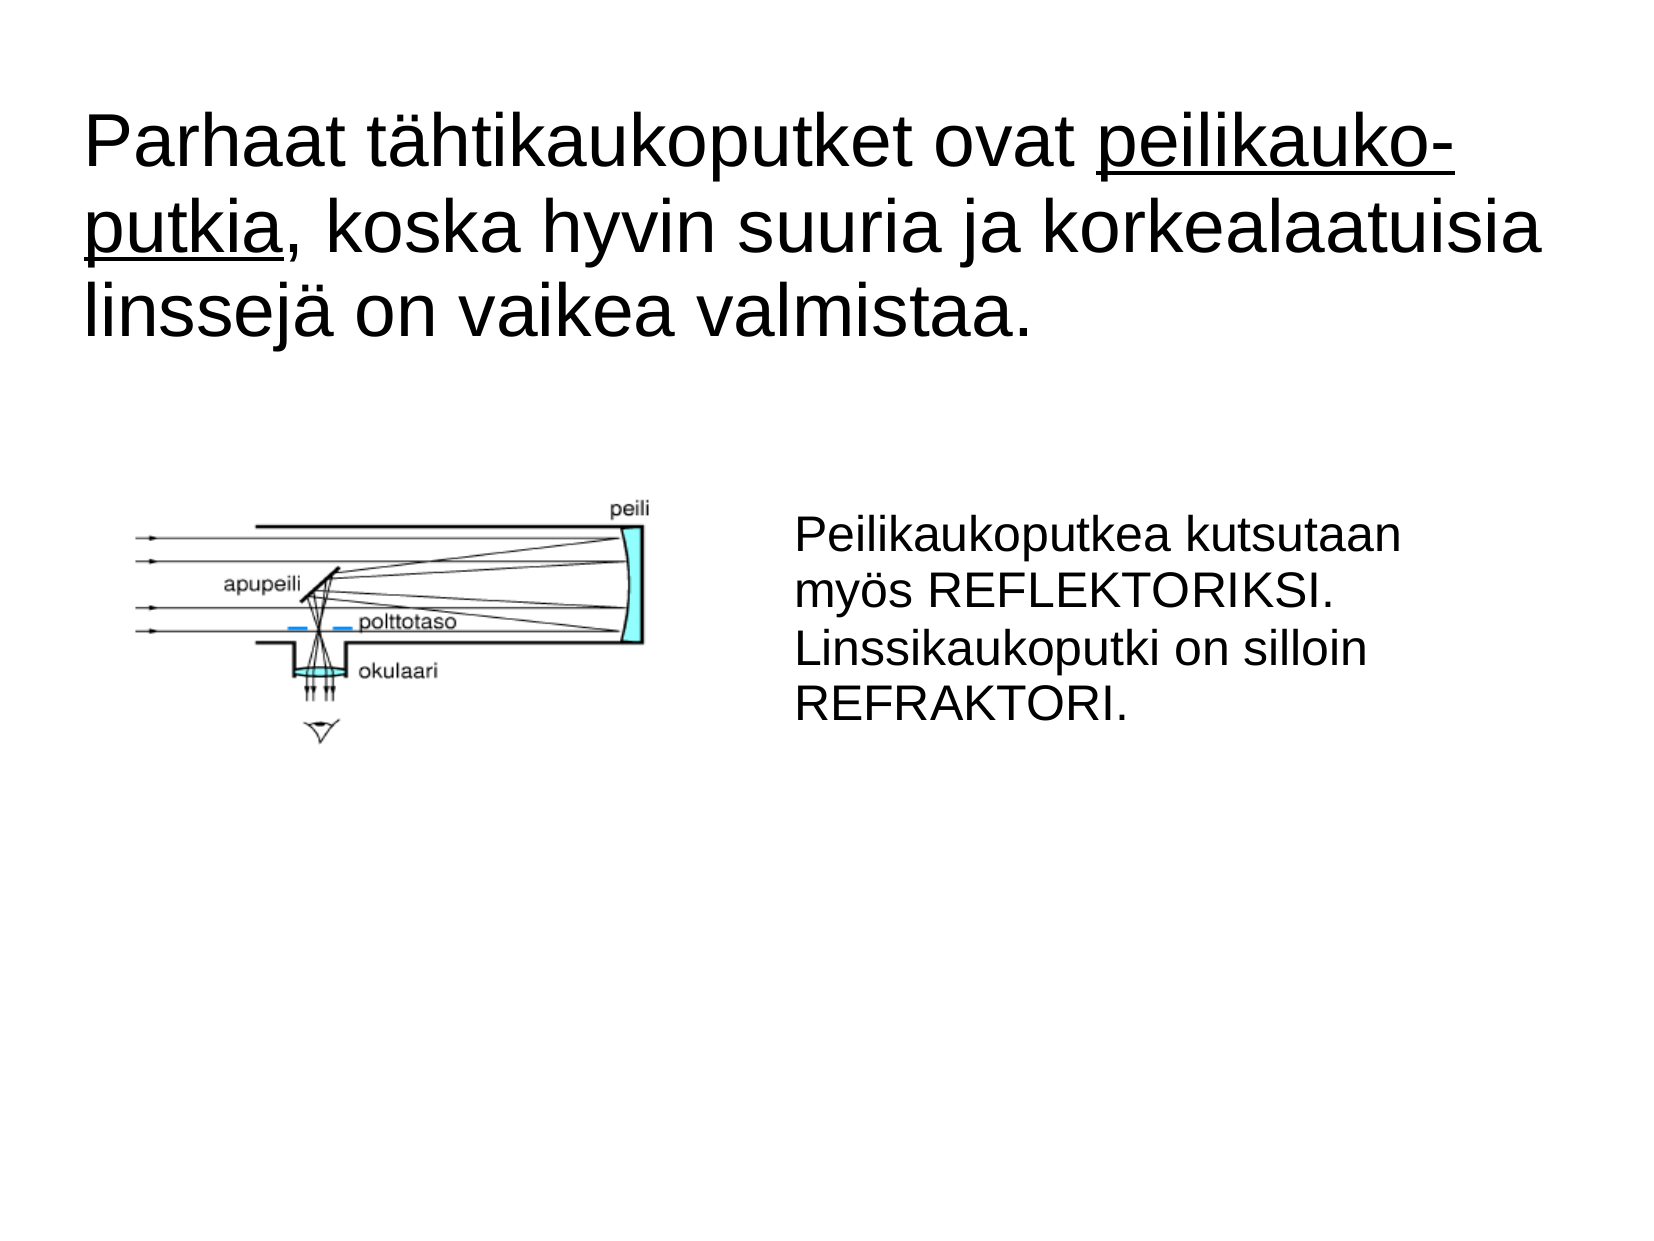

Parhaat tähtikaukoputket ovat peilikauko-
putkia, koska hyvin suuria ja korkealaatuisia linssejä on vaikea valmistaa.
Peilikaukoputkea kutsutaan
myös REFLEKTORIKSI.
Linssikaukoputki on silloin
REFRAKTORI.